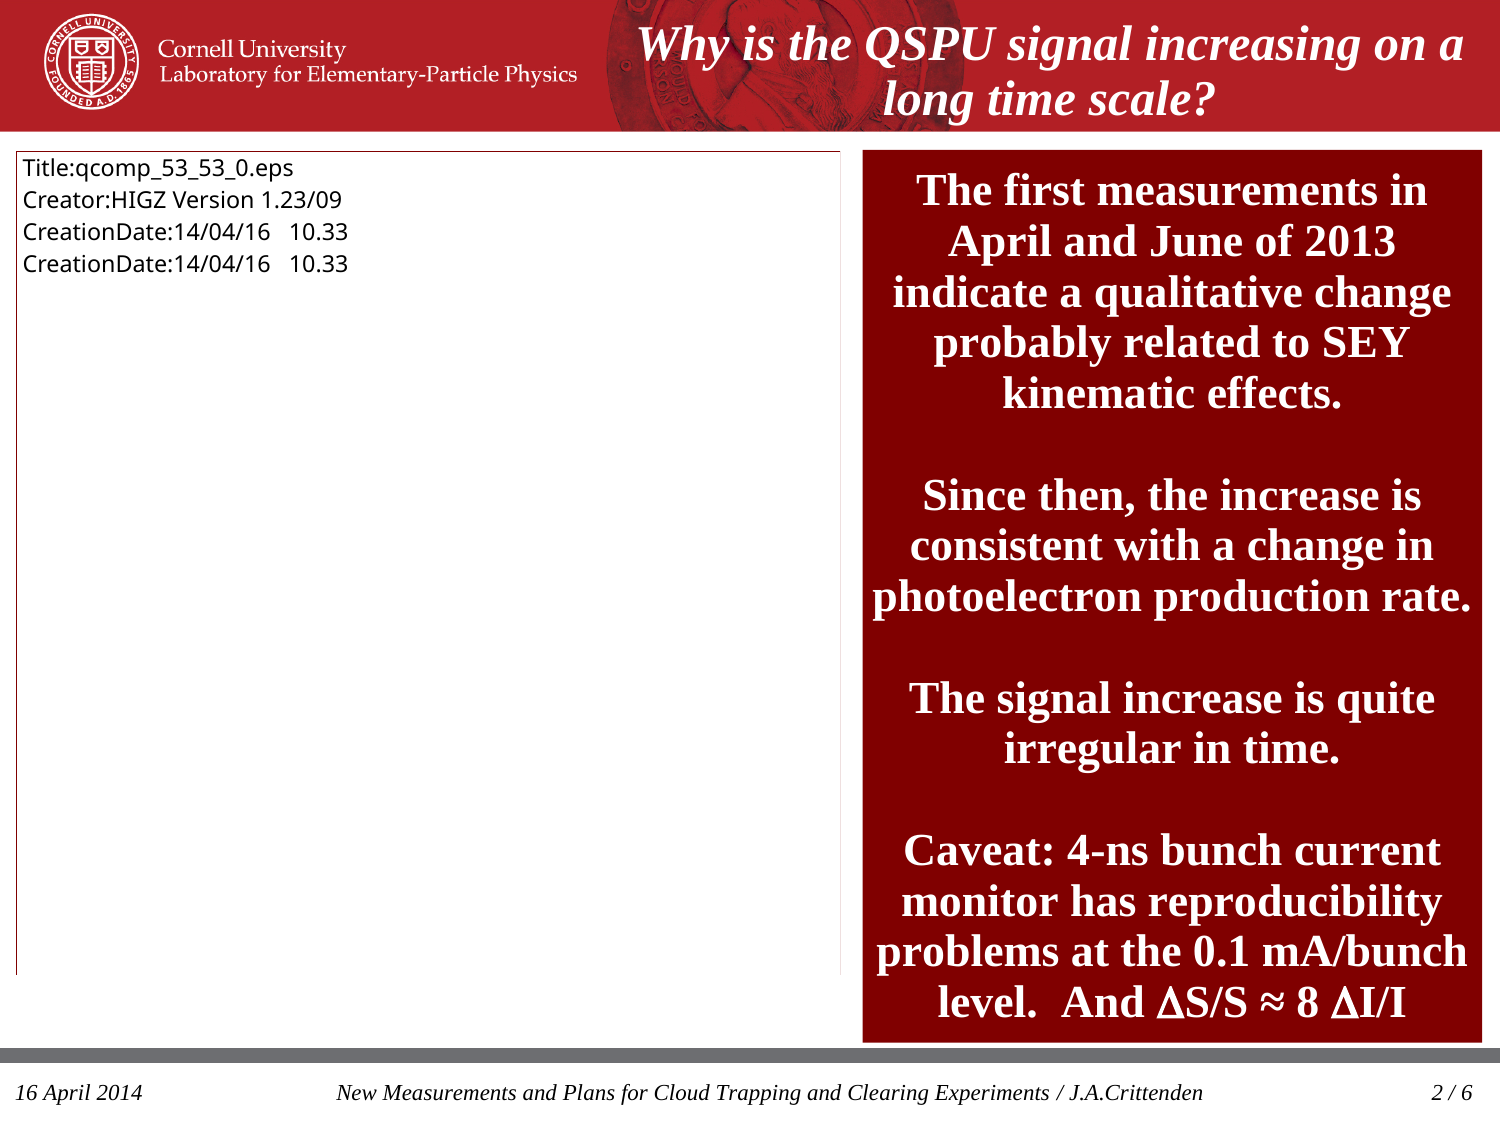

# Why is the QSPU signal increasing on a long time scale?
The first measurements in April and June of 2013 indicate a qualitative change probably related to SEY kinematic effects.
Since then, the increase is consistent with a change in photoelectron production rate.
The signal increase is quite irregular in time.
Caveat: 4-ns bunch current monitor has reproducibility problems at the 0.1 mA/bunch level. And DS/S ≈ 8 DI/I